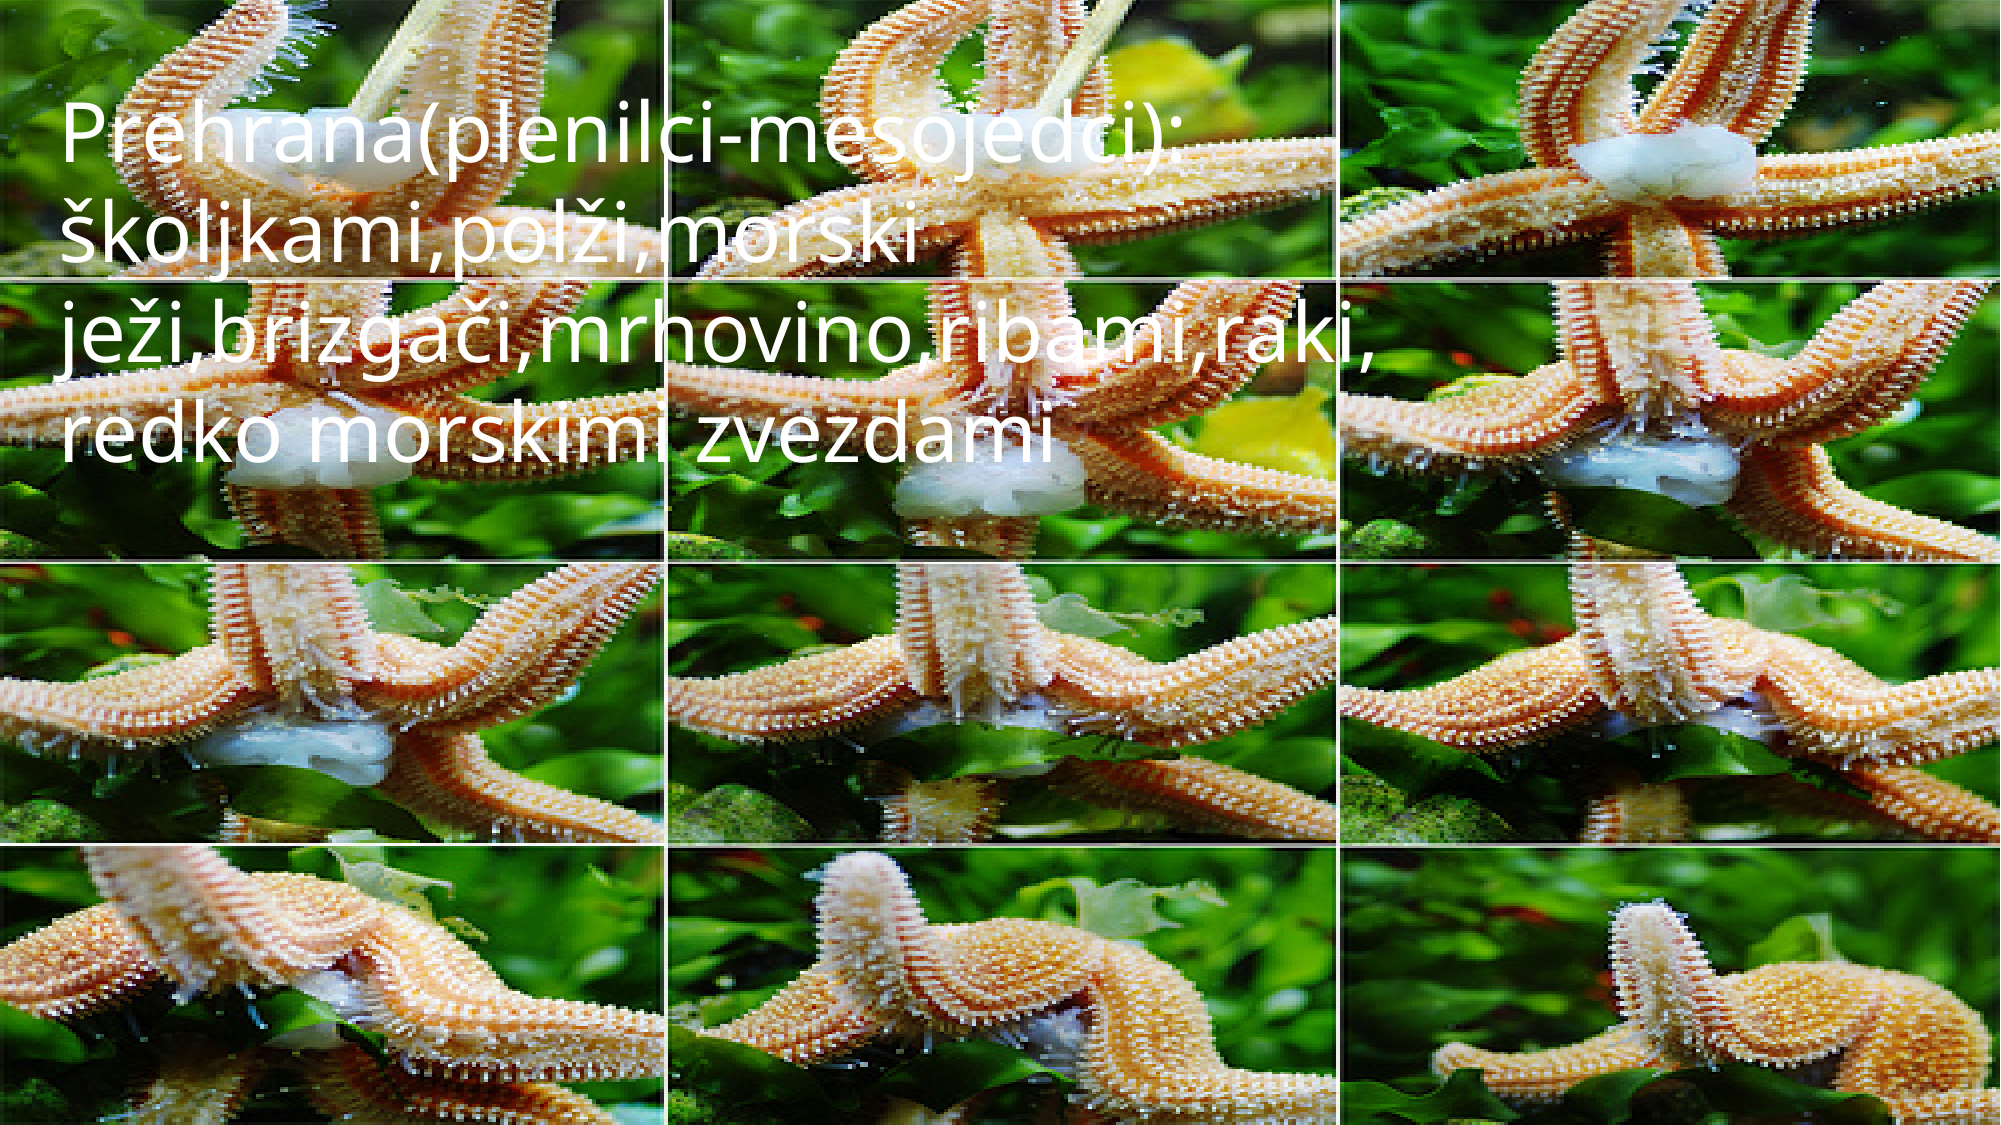

Prehrana(plenilci-mesojedci): školjkami,polži,morski
ježi,brizgači,mrhovino,ribami,raki,
redko morskimi zvezdami
#